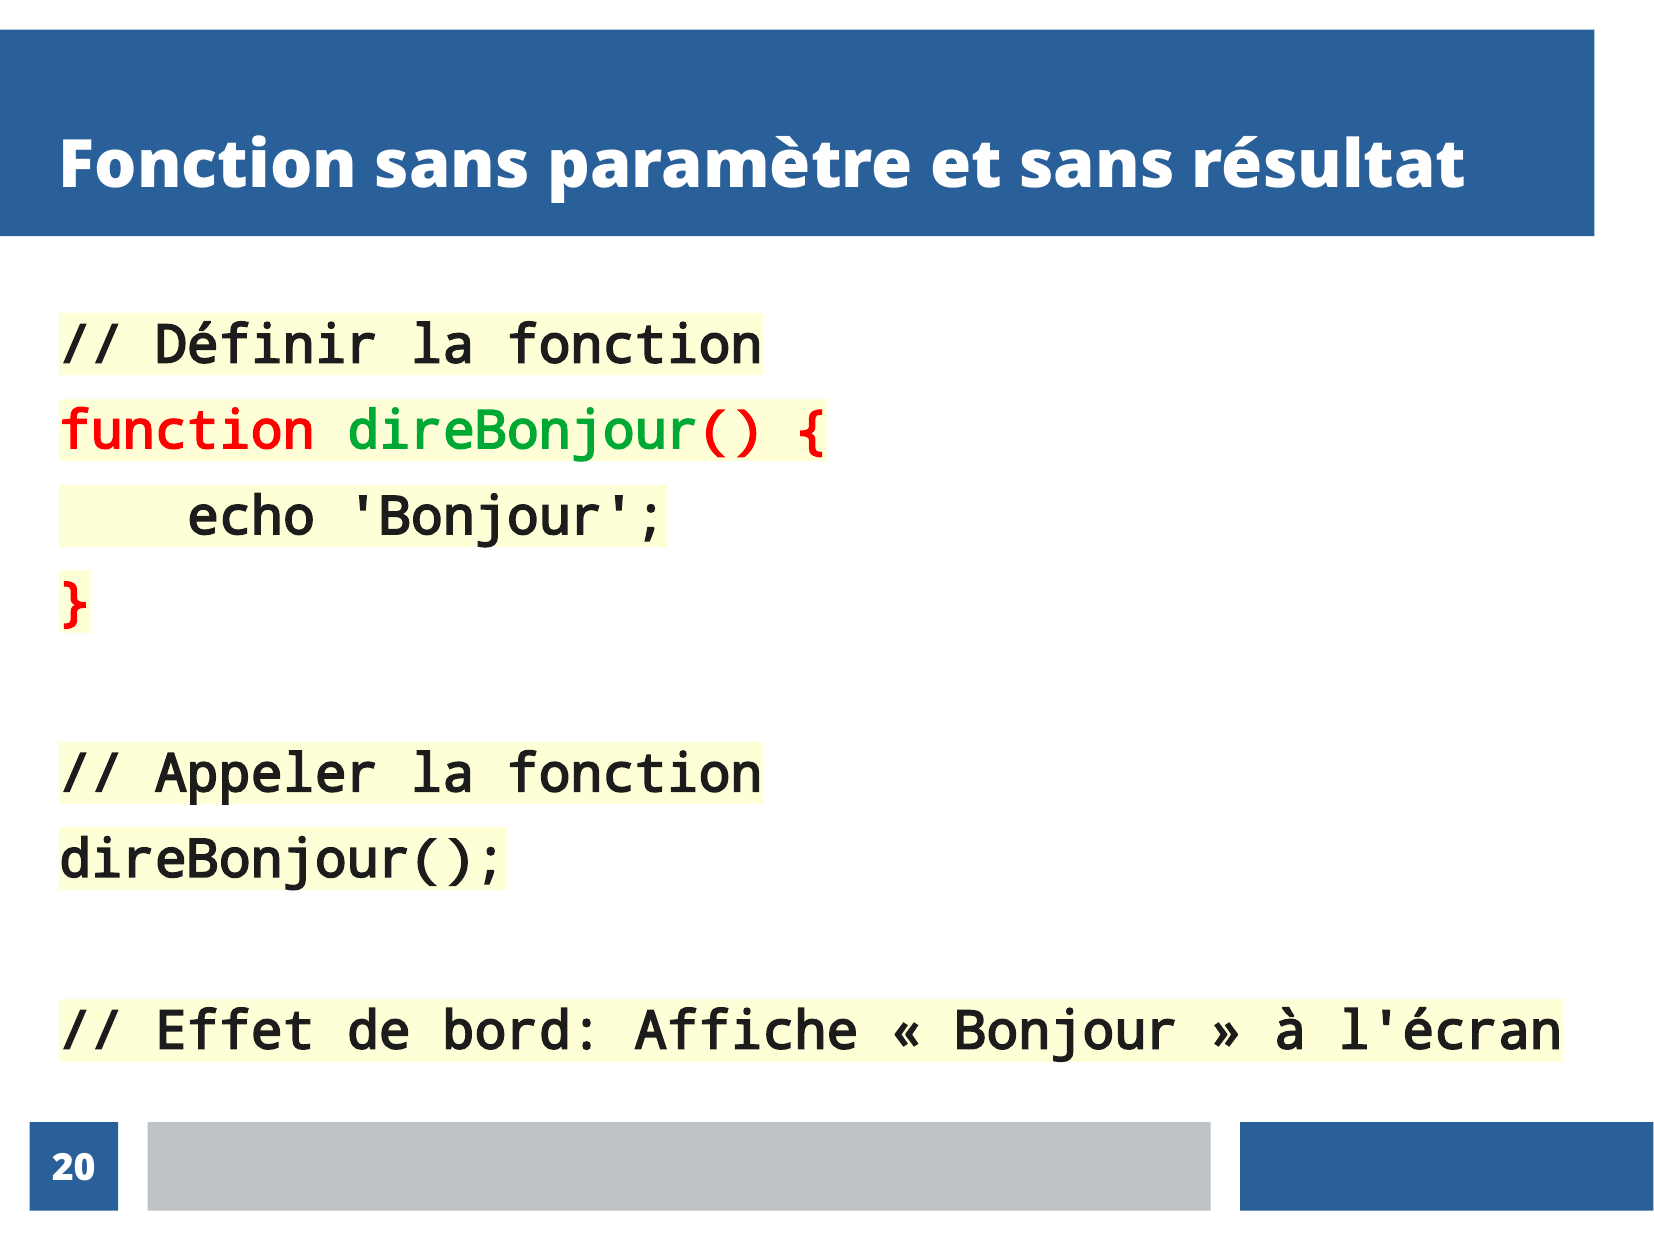

# Fonction sans paramètre et sans résultat
// Définir la fonction
function direBonjour() {
 echo 'Bonjour';
}
// Appeler la fonction
direBonjour();
// Effet de bord: Affiche « Bonjour » à l'écran
20